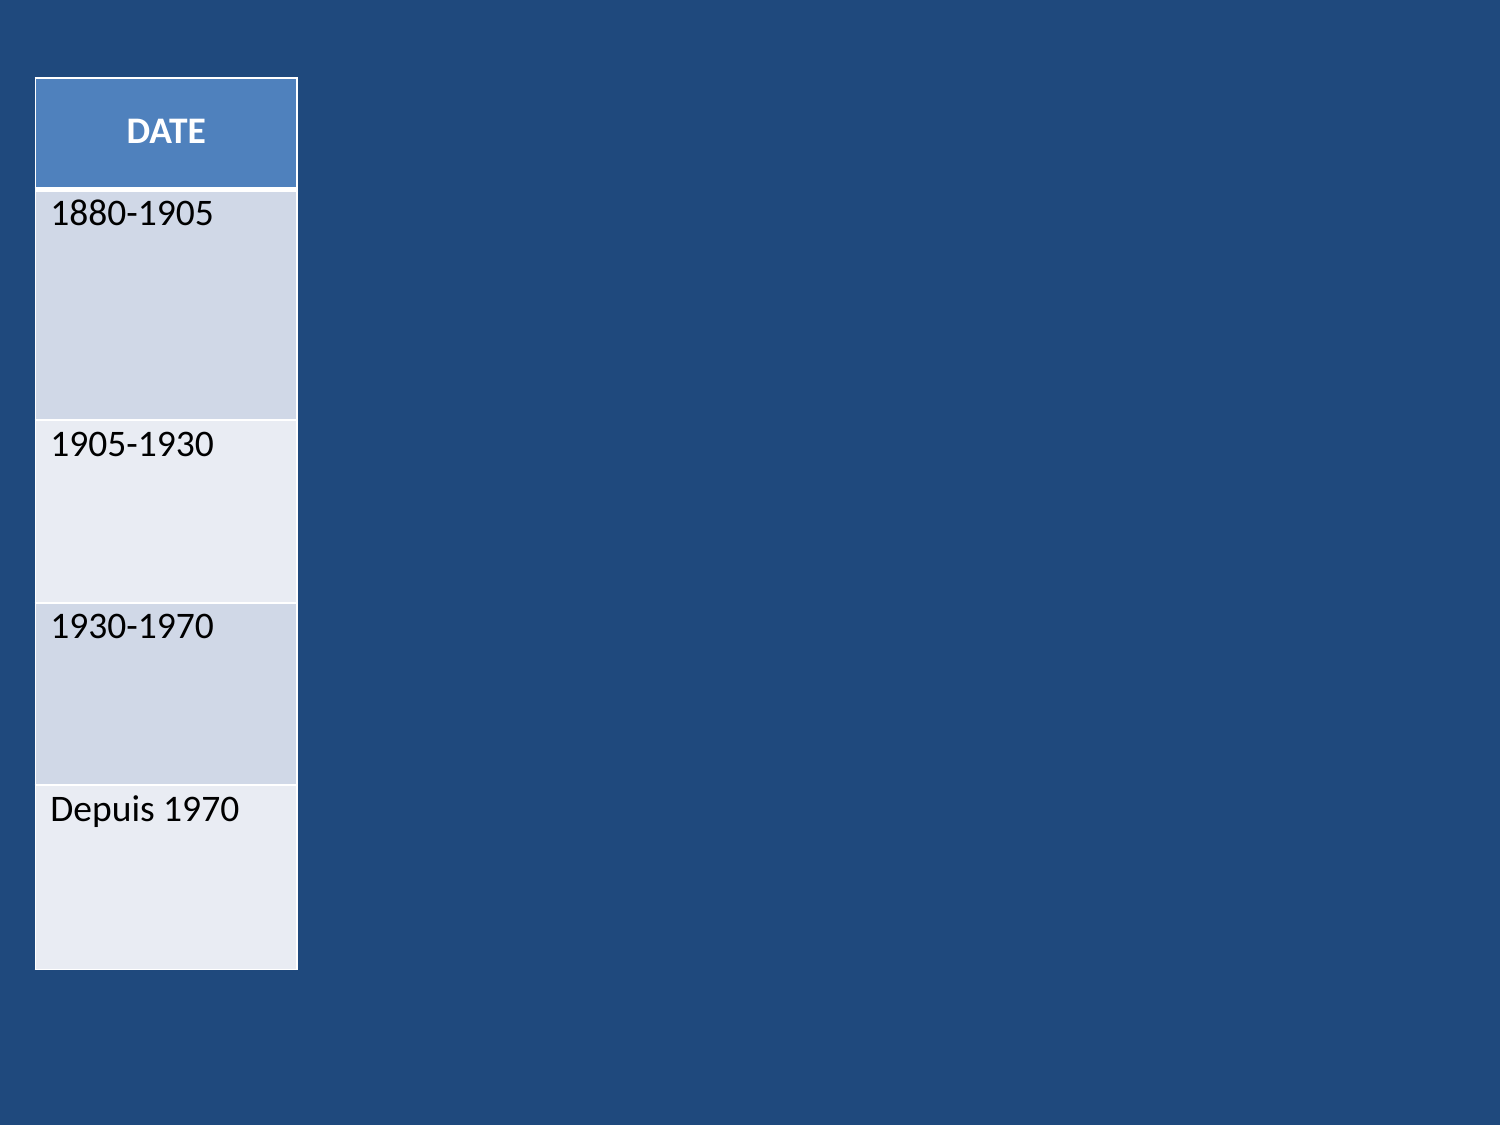

| DATE |
| --- |
| 1880-1905 |
| 1905-1930 |
| 1930-1970 |
| Depuis 1970 |
#